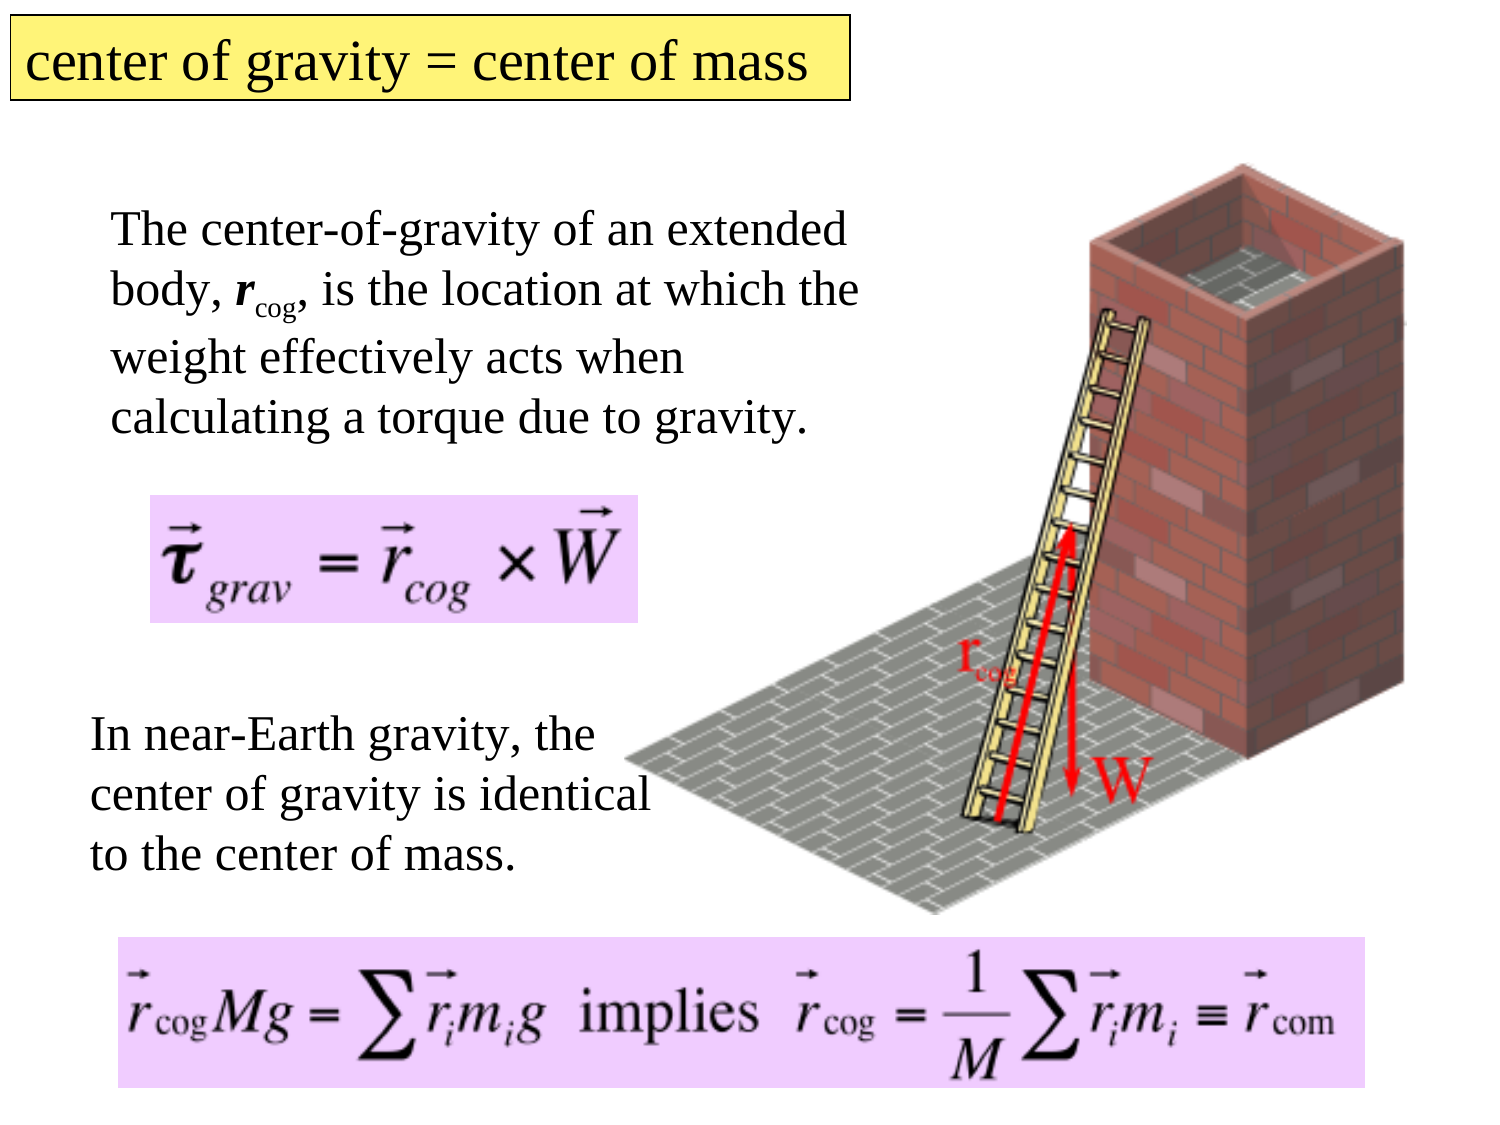

center of gravity = center of mass
The center-of-gravity of an extended body, rcog, is the location at which the weight effectively acts when calculating a torque due to gravity.
In near-Earth gravity, the center of gravity is identical to the center of mass.